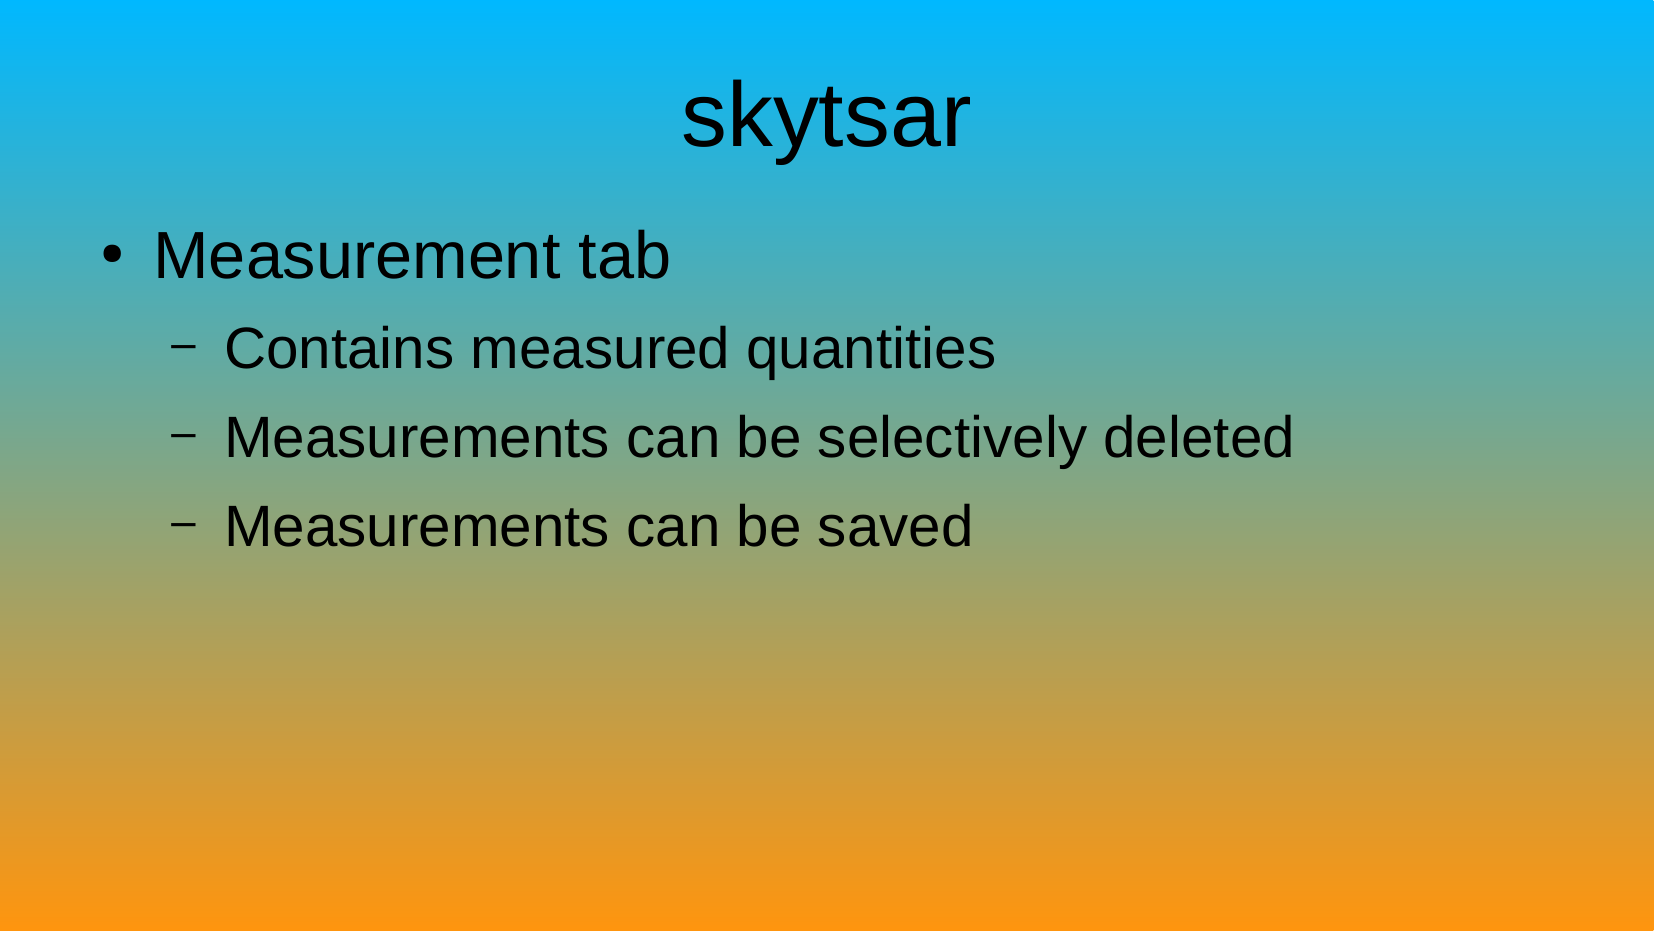

# skytsar
Measurement tab
Contains measured quantities
Measurements can be selectively deleted
Measurements can be saved